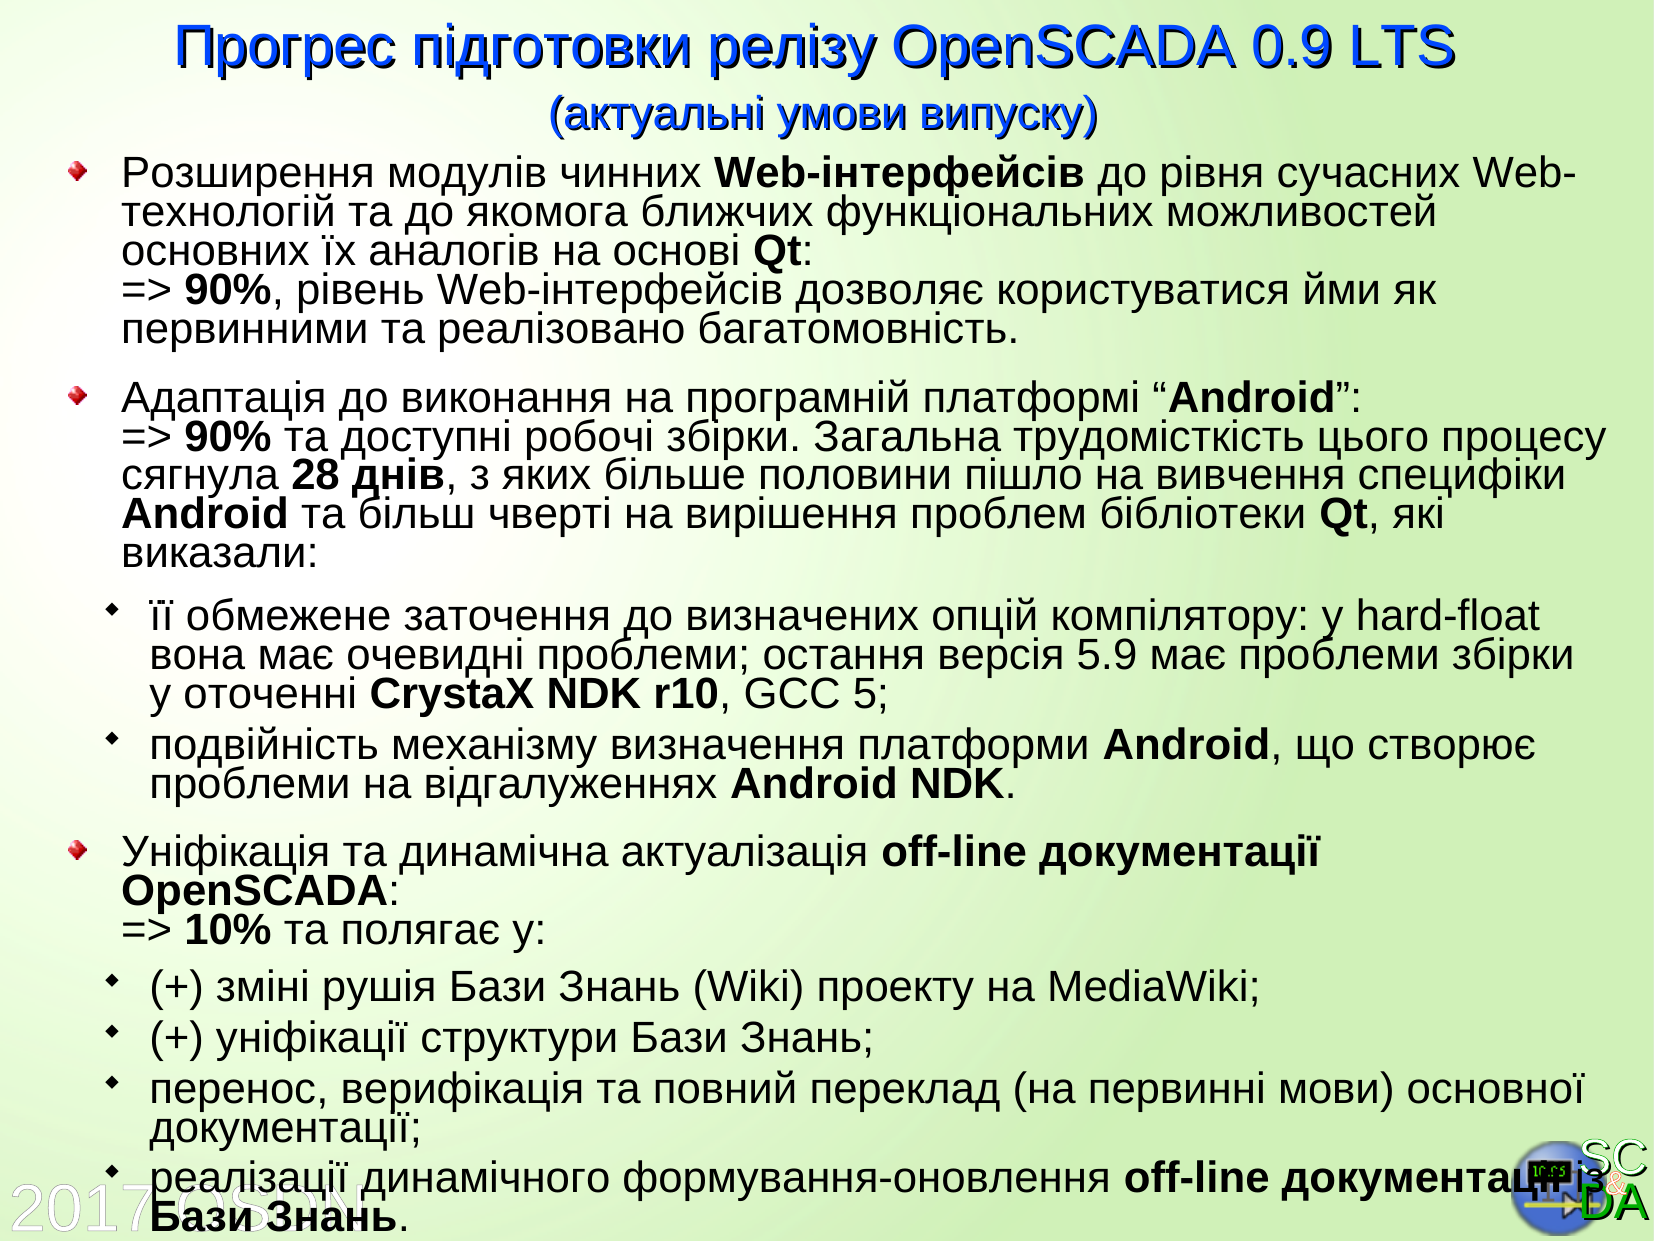

# Прогрес підготовки релізу OpenSCADA 0.9 LTS (актуальні умови випуску)
Розширення модулів чинних Web-інтерфейсів до рівня сучасних Web-технологій та до якомога ближчих функціональних можливостей основних їх аналогів на основі Qt:
=> 90%, рівень Web-інтерфейсів дозволяє користуватися йми як первинними та реалізовано багатомовність.
Адаптація до виконання на програмній платформі “Android”:
=> 90% та доступні робочі збірки. Загальна трудомісткість цього процесу сягнула 28 днів, з яких більше половини пішло на вивчення специфіки Android та більш чверті на вирішення проблем бібліотеки Qt, які виказали:
її обмежене заточення до визначених опцій компілятору: у hard-float вона має очевидні проблеми; остання версія 5.9 має проблеми збірки у оточенні CrystaX NDK r10, GCC 5;
подвійність механізму визначення платформи Android, що створює проблеми на відгалуженнях Android NDK.
Уніфікація та динамічна актуалізація off-line документації OpenSCADA:
=> 10% та полягає у:
(+) зміні рушія Бази Знань (Wiki) проекту на MediaWiki;
(+) уніфікації структури Бази Знань;
перенос, верифікація та повний переклад (на первинні мови) основної документації;
реалізації динамічного формування-оновлення off-line документації із Бази Знань.